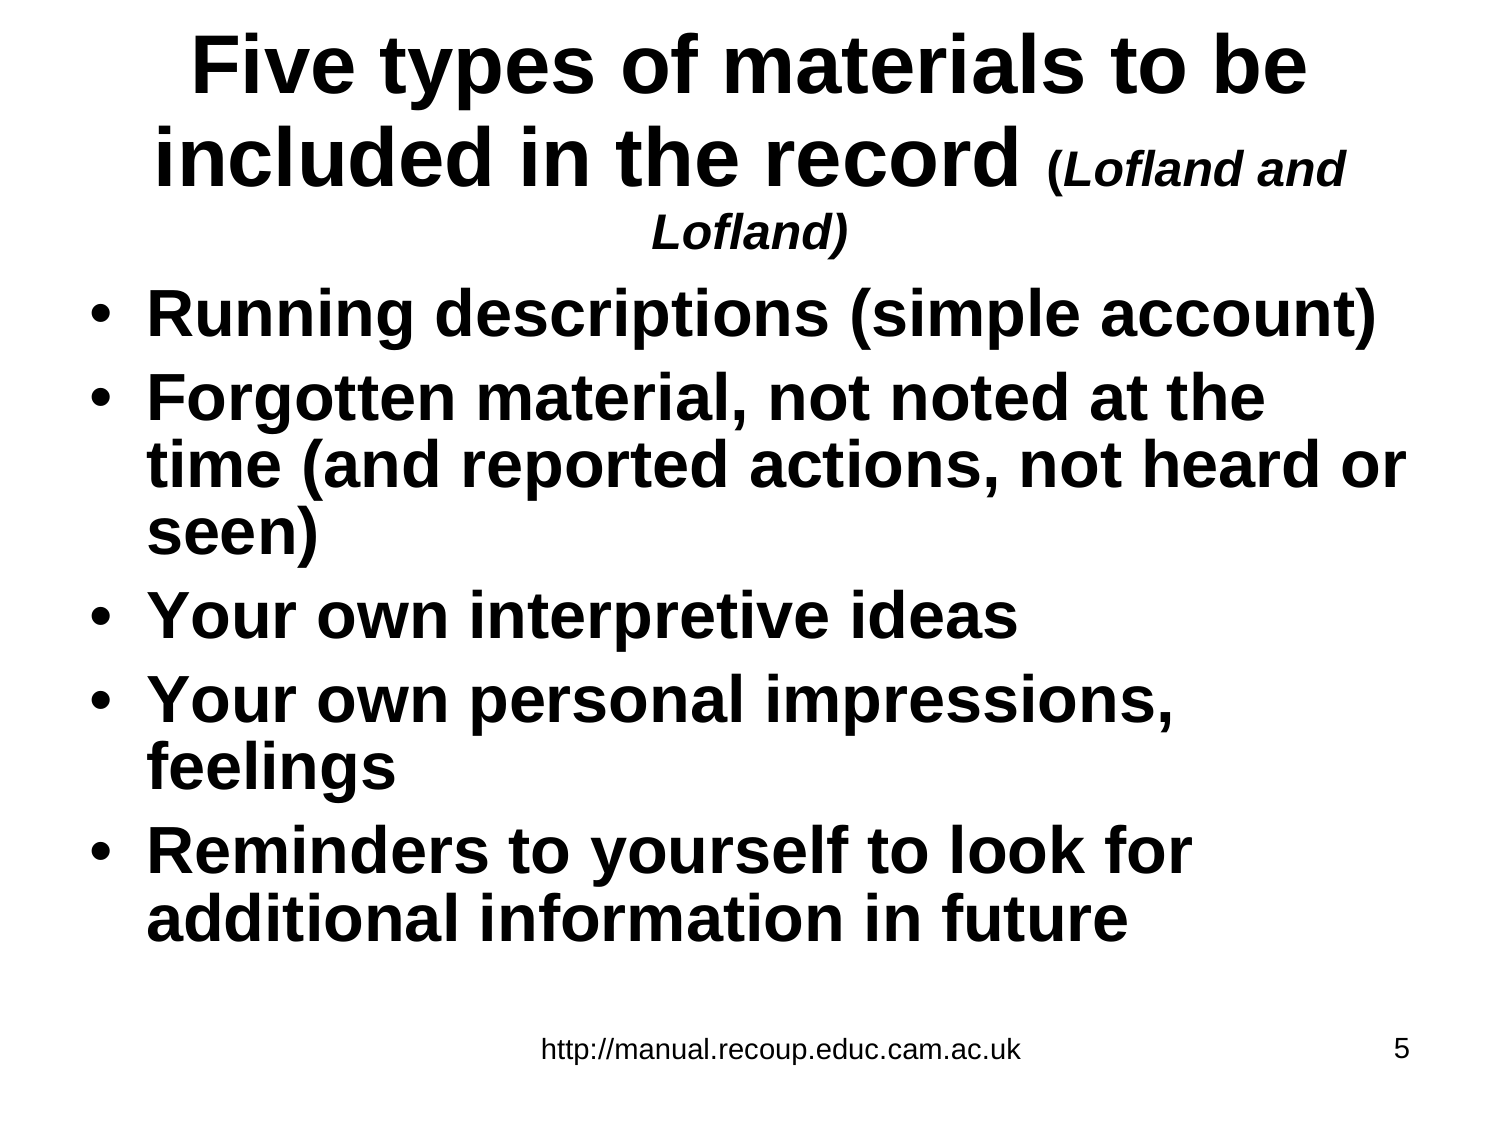

# Five types of materials to be included in the record (Lofland and Lofland)
Running descriptions (simple account)
Forgotten material, not noted at the time (and reported actions, not heard or seen)
Your own interpretive ideas
Your own personal impressions, feelings
Reminders to yourself to look for additional information in future
5
http://manual.recoup.educ.cam.ac.uk